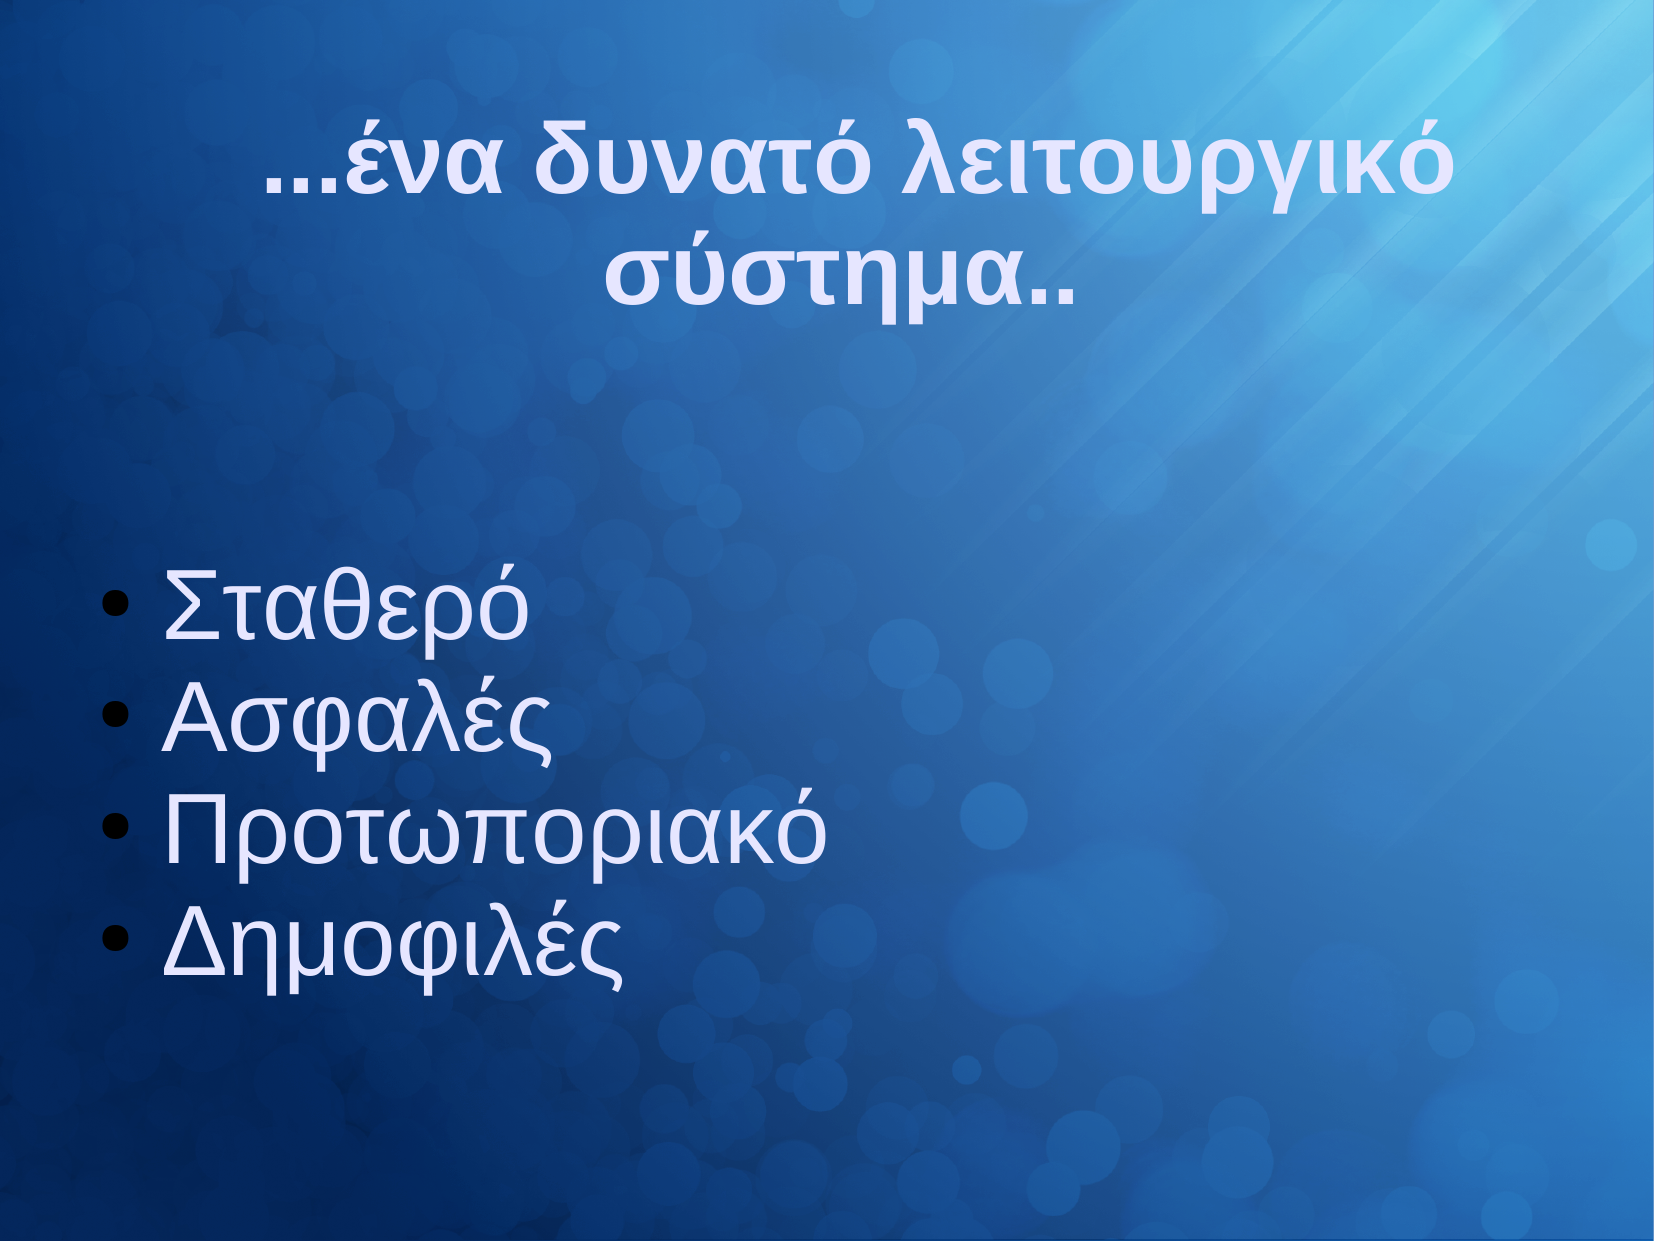

# ...ένα δυνατό λειτουργικό σύστημα..
 Σταθερό
 Ασφαλές
 Προτωποριακό
 Δημοφιλές